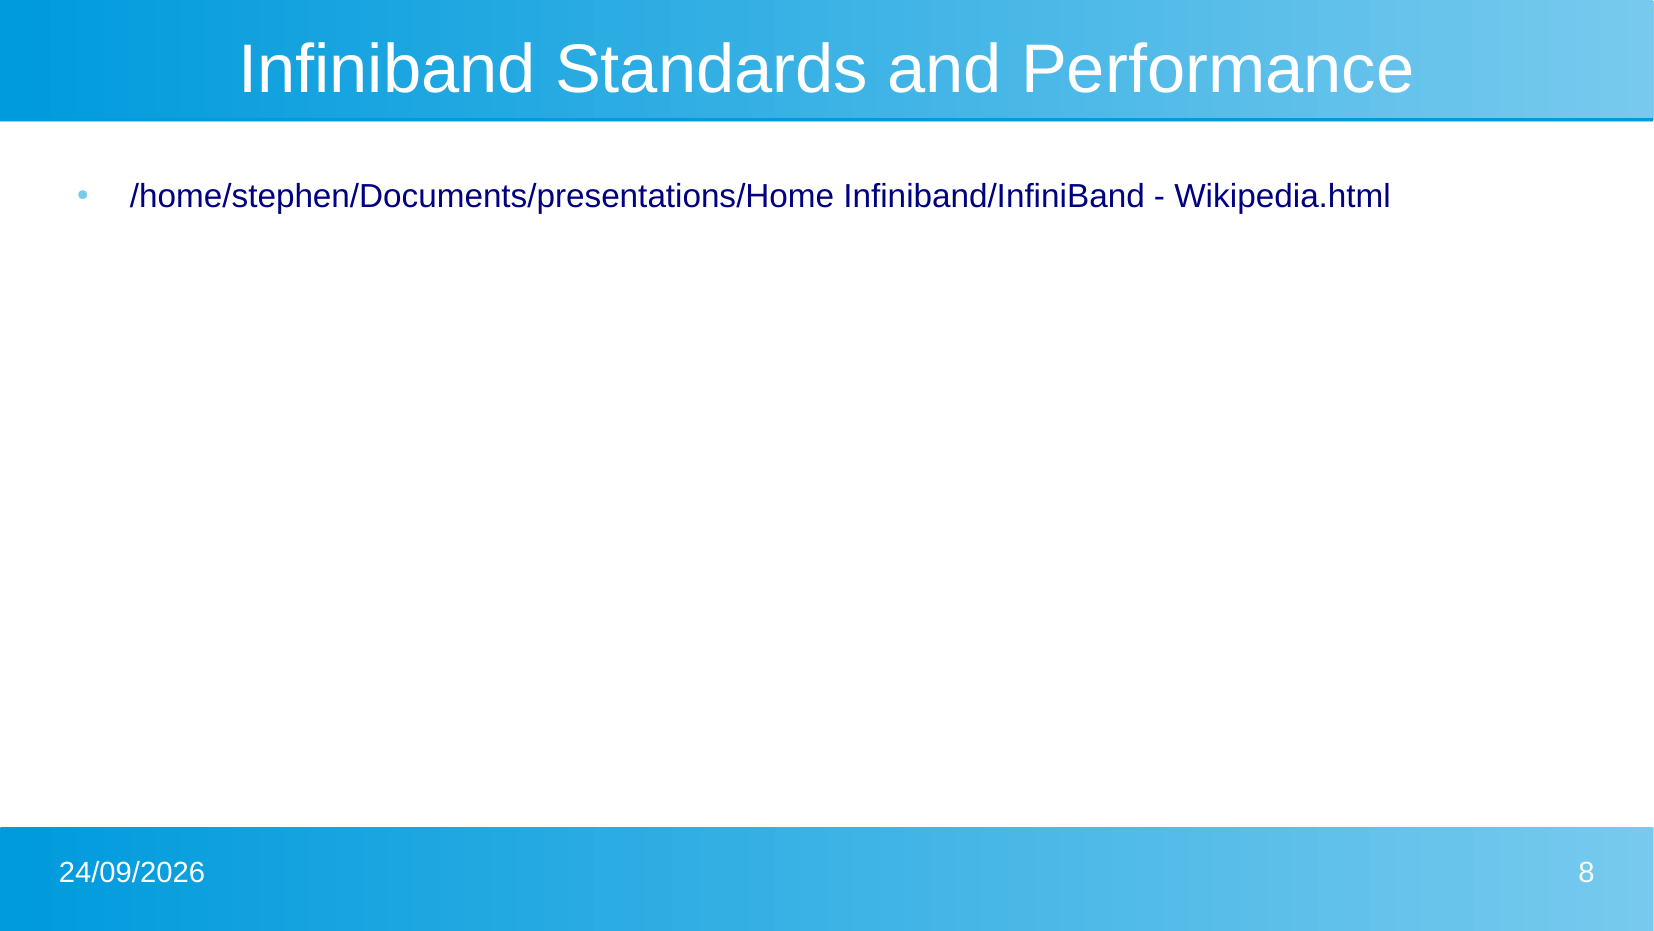

# Infiniband Standards and Performance
/home/stephen/Documents/presentations/Home Infiniband/InfiniBand - Wikipedia.html
8